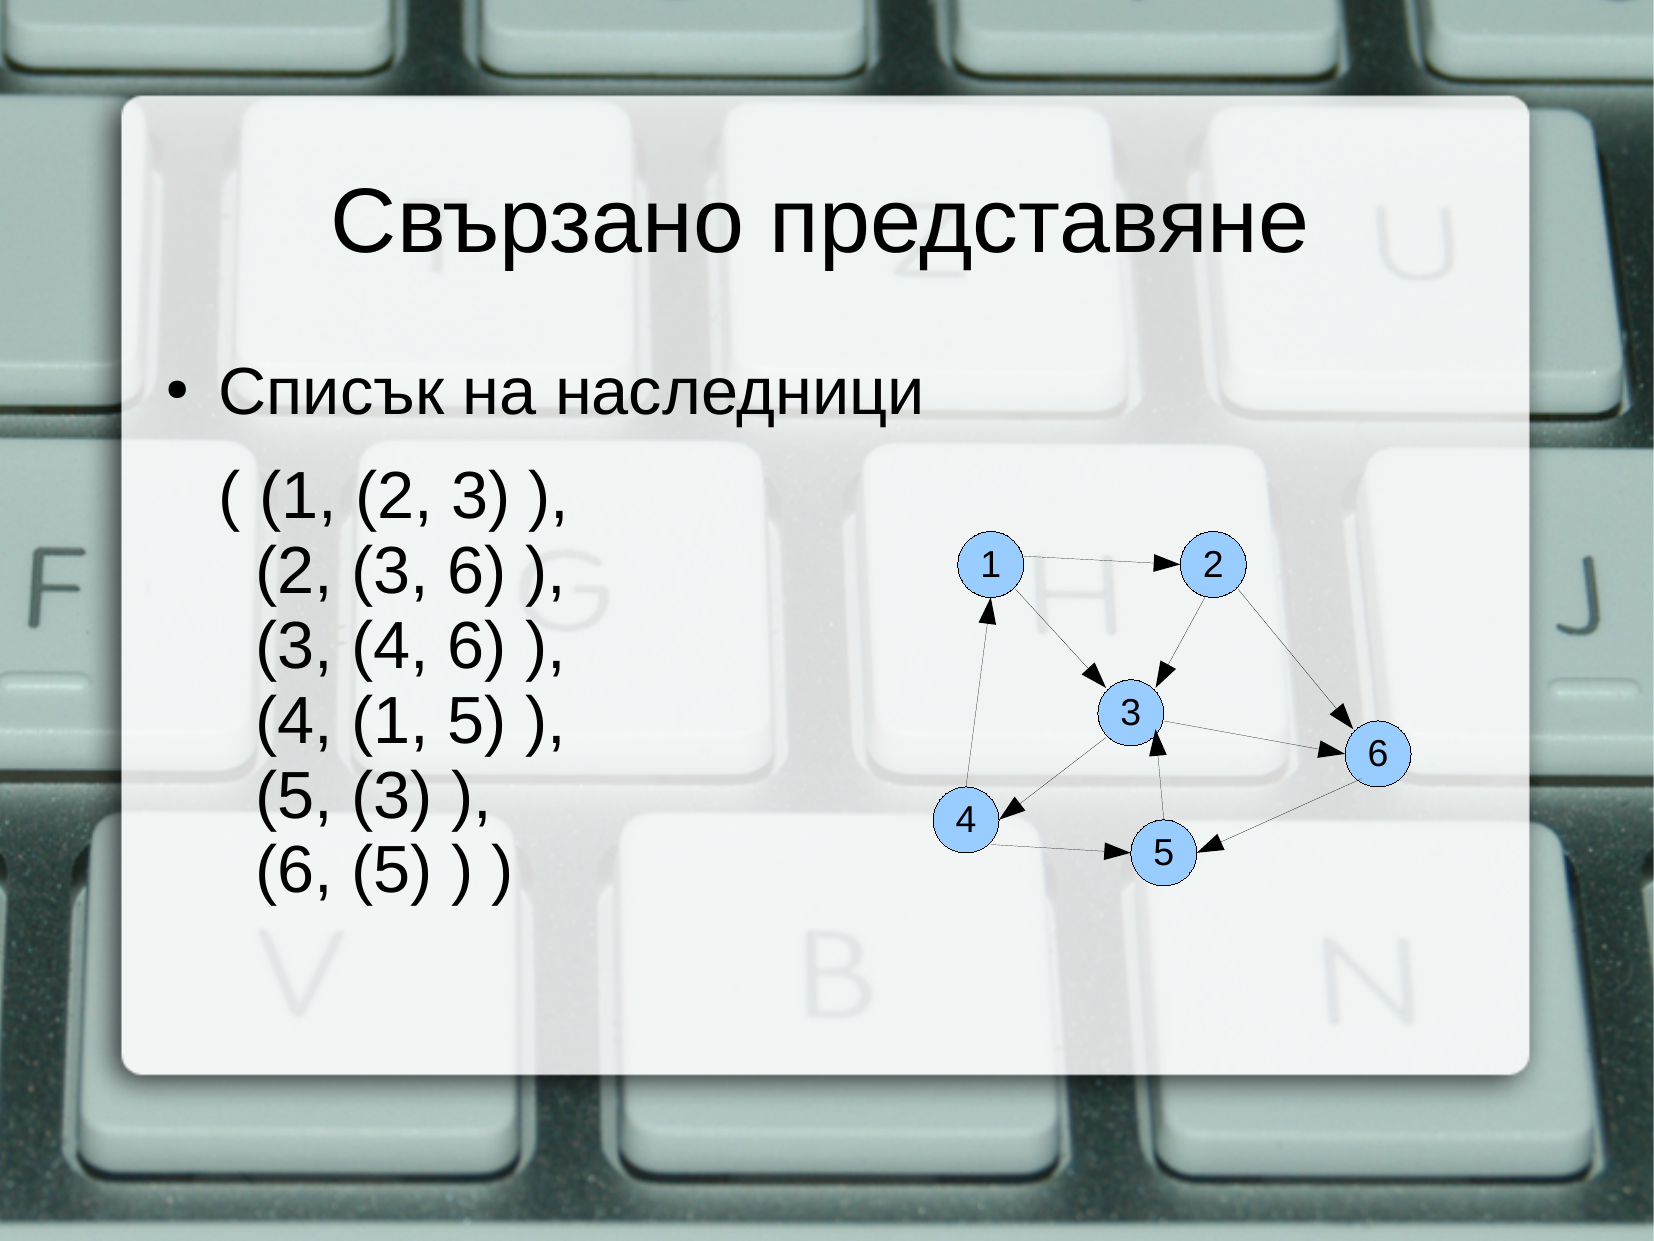

# Свързано представяне
Списък на наследници
( (1, (2, 3) ),
 (2, (3, 6) ),
 (3, (4, 6) ),
 (4, (1, 5) ),
 (5, (3) ),
 (6, (5) ) )
1
2
3
6
4
5